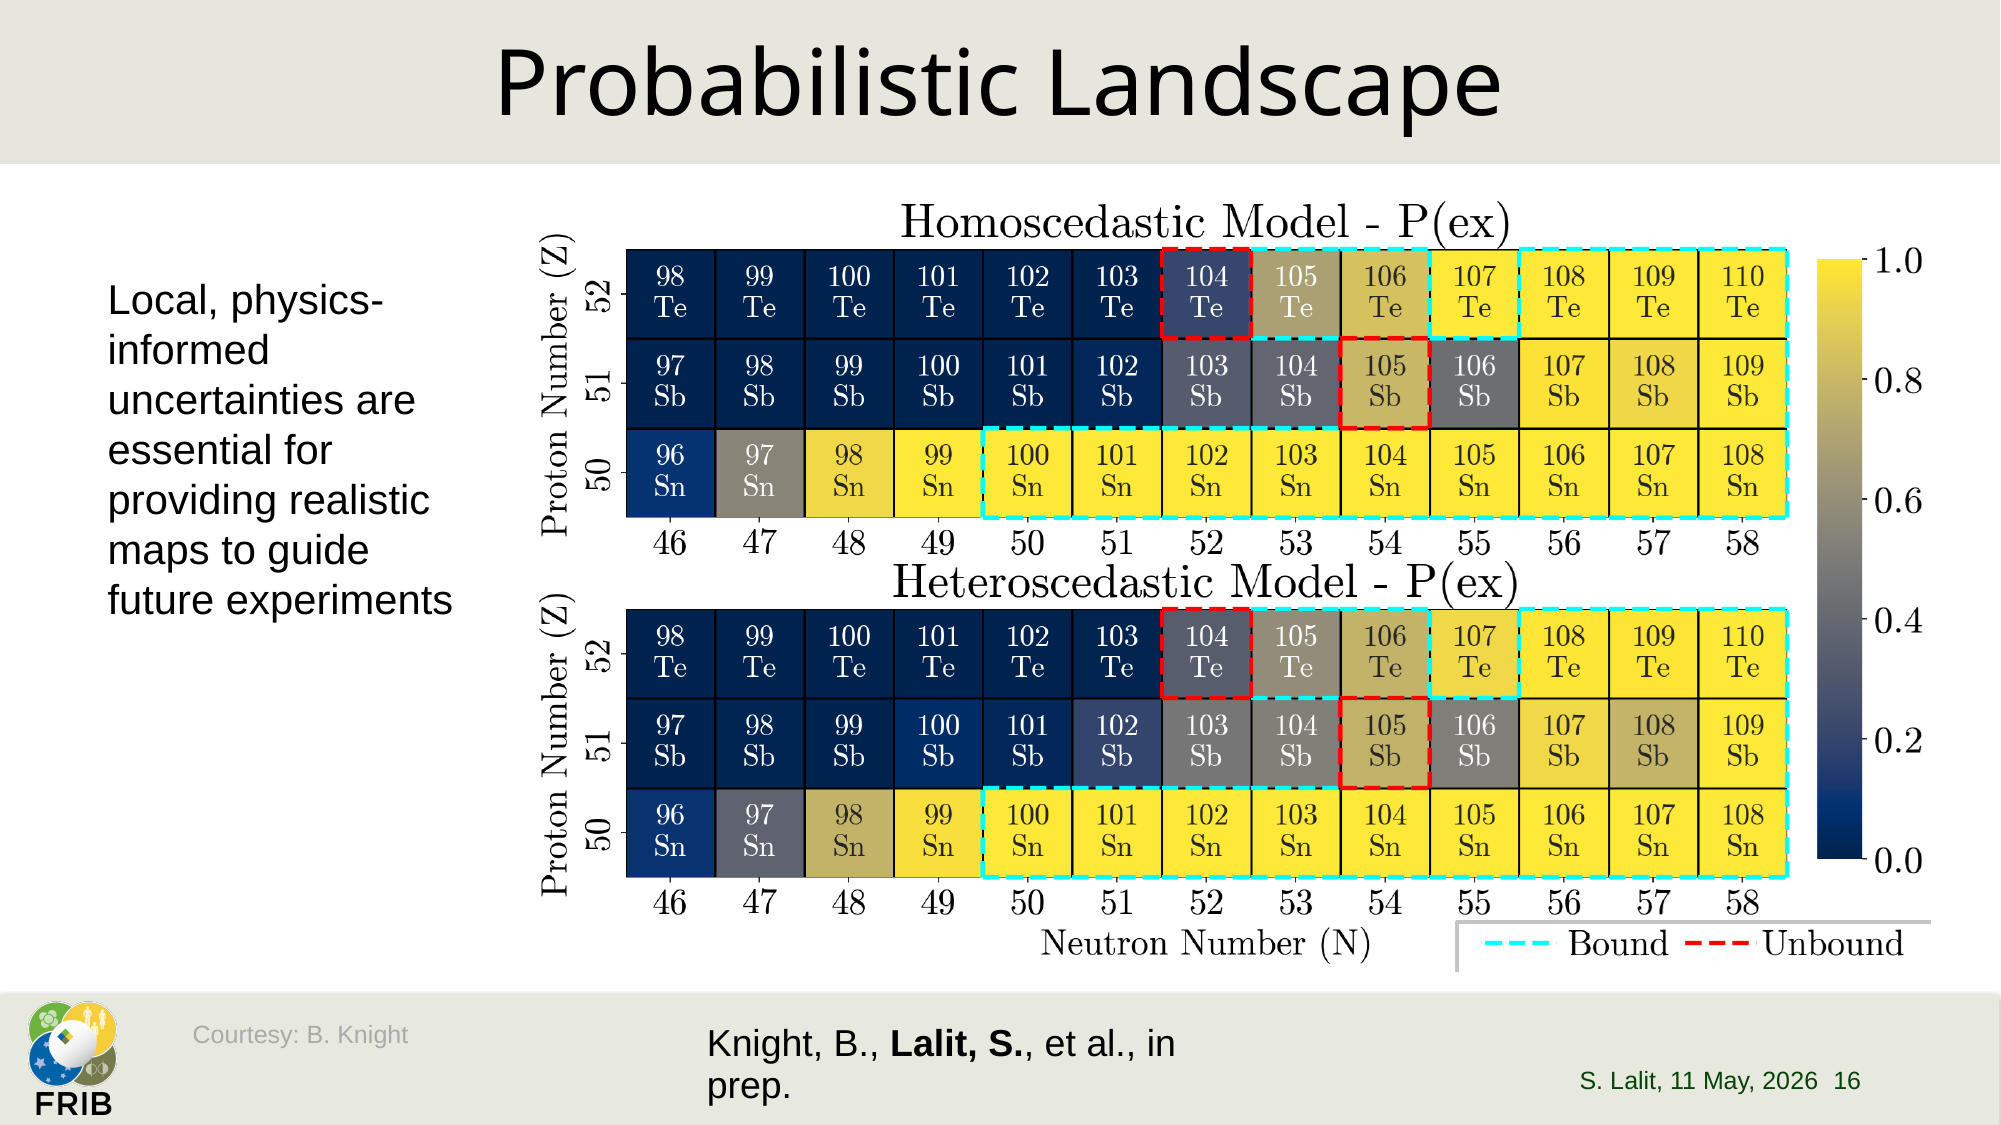

Probabilistic Landscape
Local, physics- informed uncertainties are essential for providing realistic maps to guide future experiments
Courtesy: B. Knight
Knight, B., Lalit, S., et al., in prep.
S. Lalit, 11 May, 2026
16